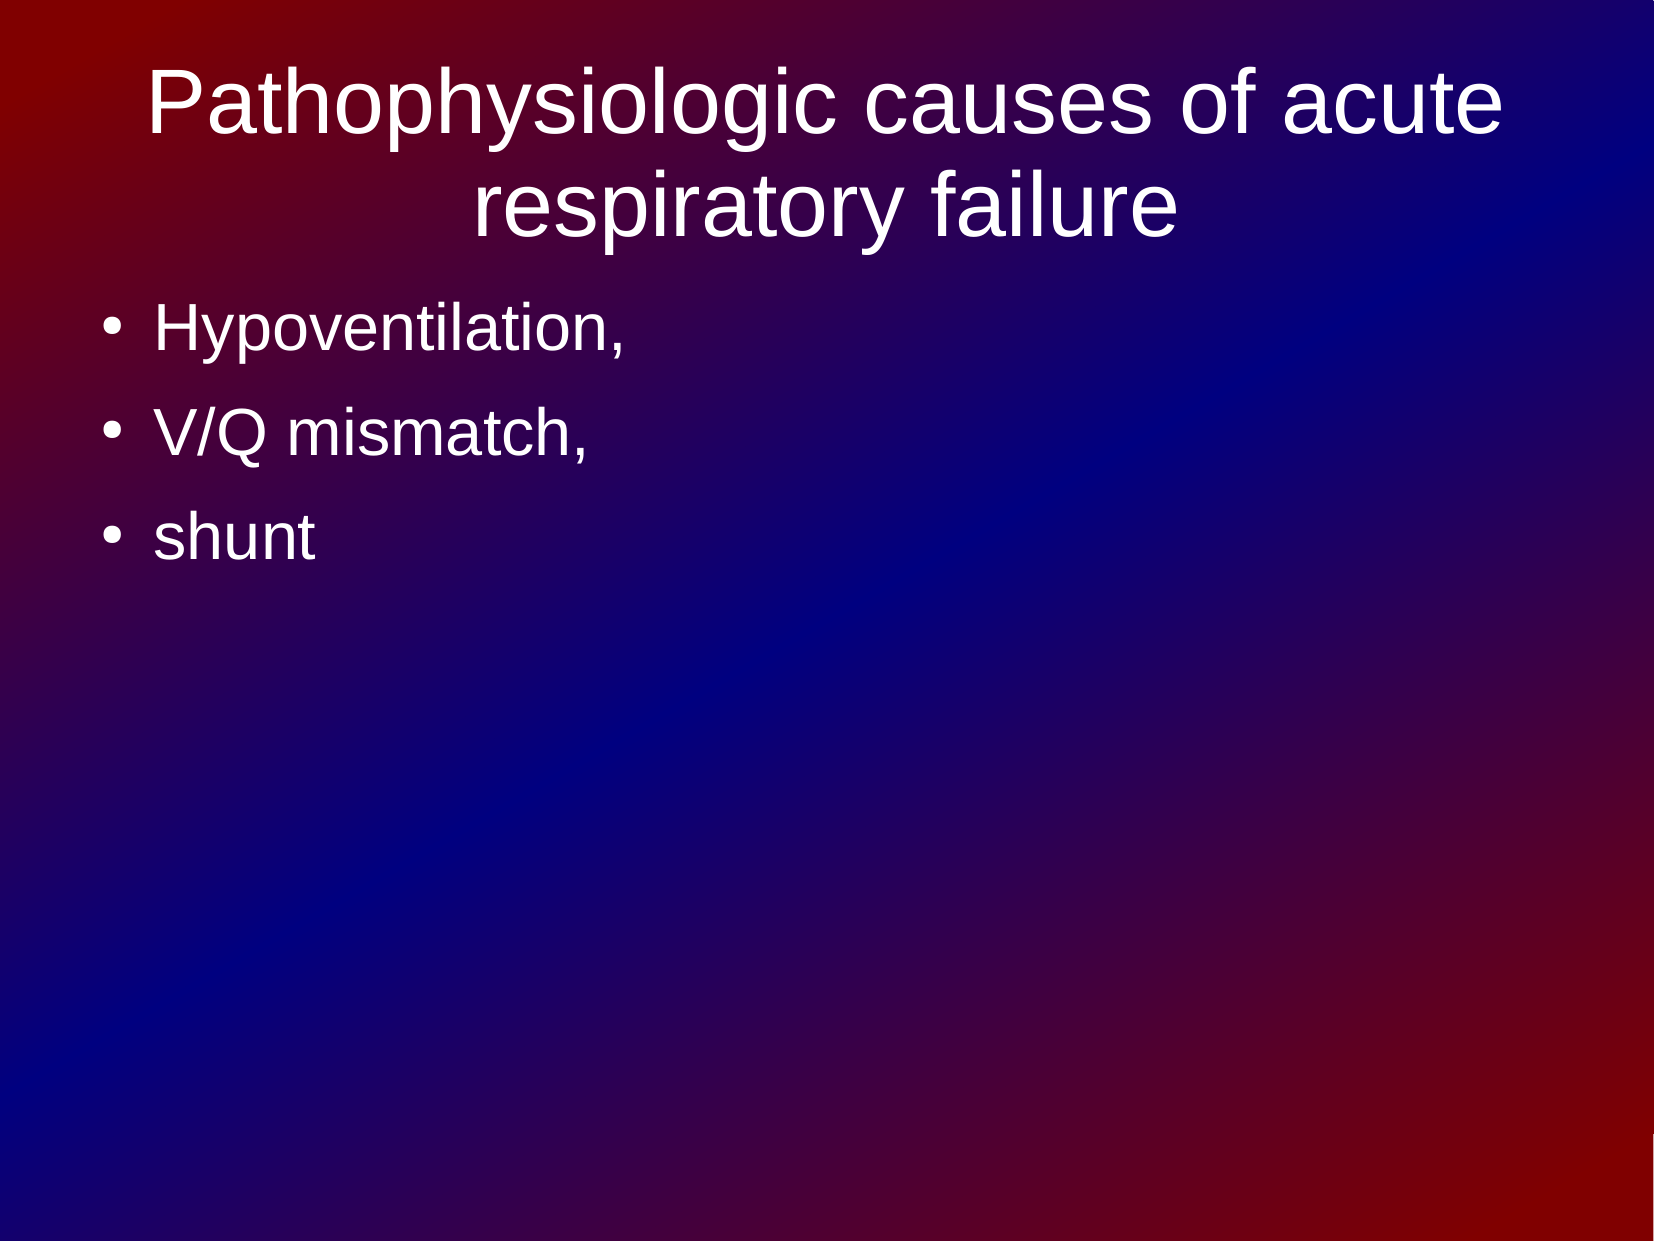

# Pathophysiologic causes of acute respiratory failure
Hypoventilation,
V/Q mismatch,
shunt